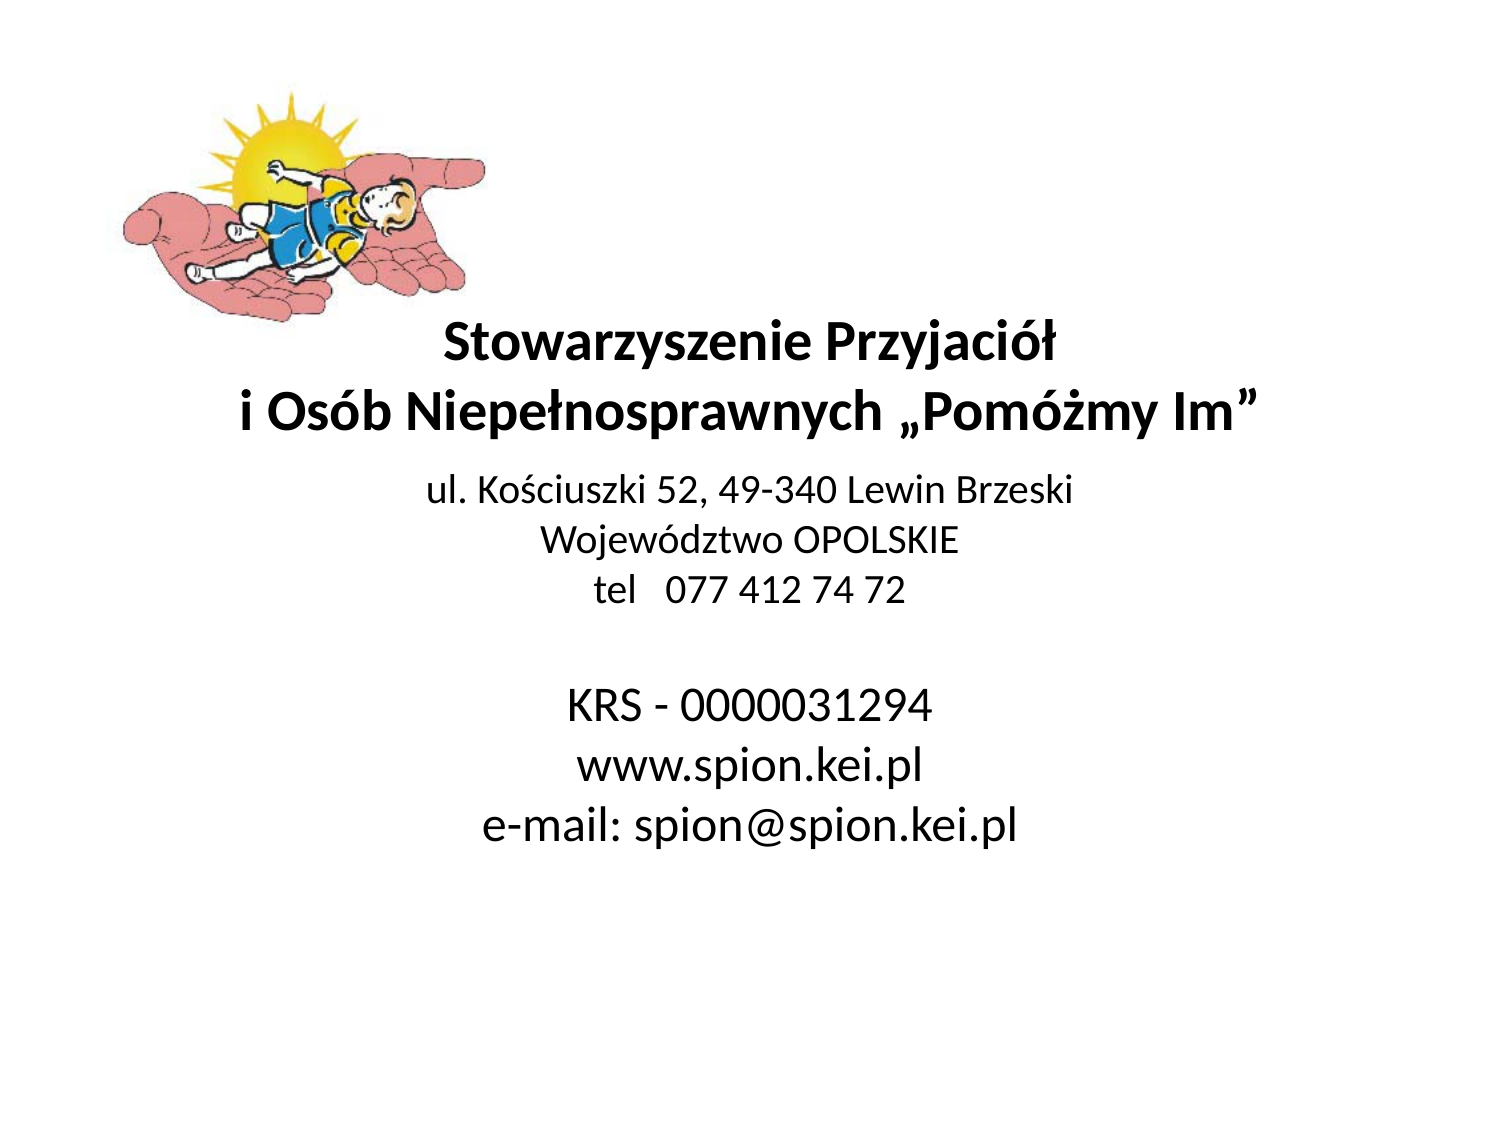

# Stowarzyszenie Przyjaciół i Osób Niepełnosprawnych „Pomóżmy Im”
ul. Kościuszki 52, 49-340 Lewin Brzeski
Województwo OPOLSKIE
tel 077 412 74 72
KRS - 0000031294
www.spion.kei.pl
e-mail: spion@spion.kei.pl